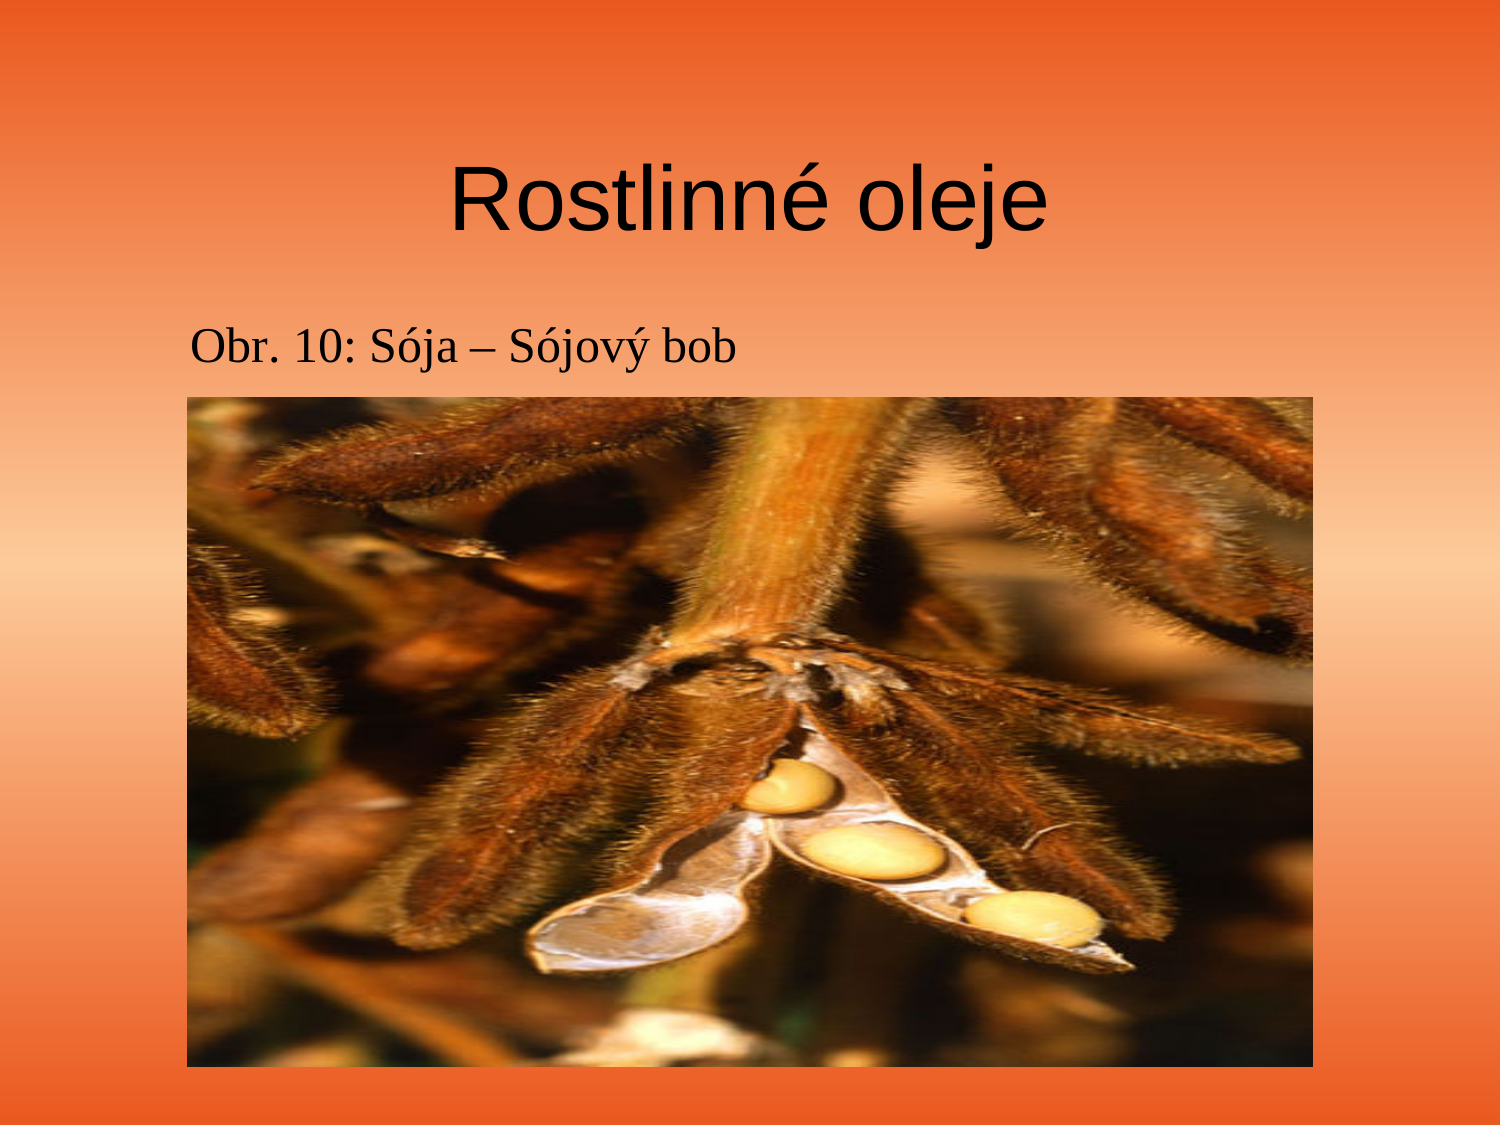

# Rostlinné oleje
Obr. 10: Sója – Sójový bob